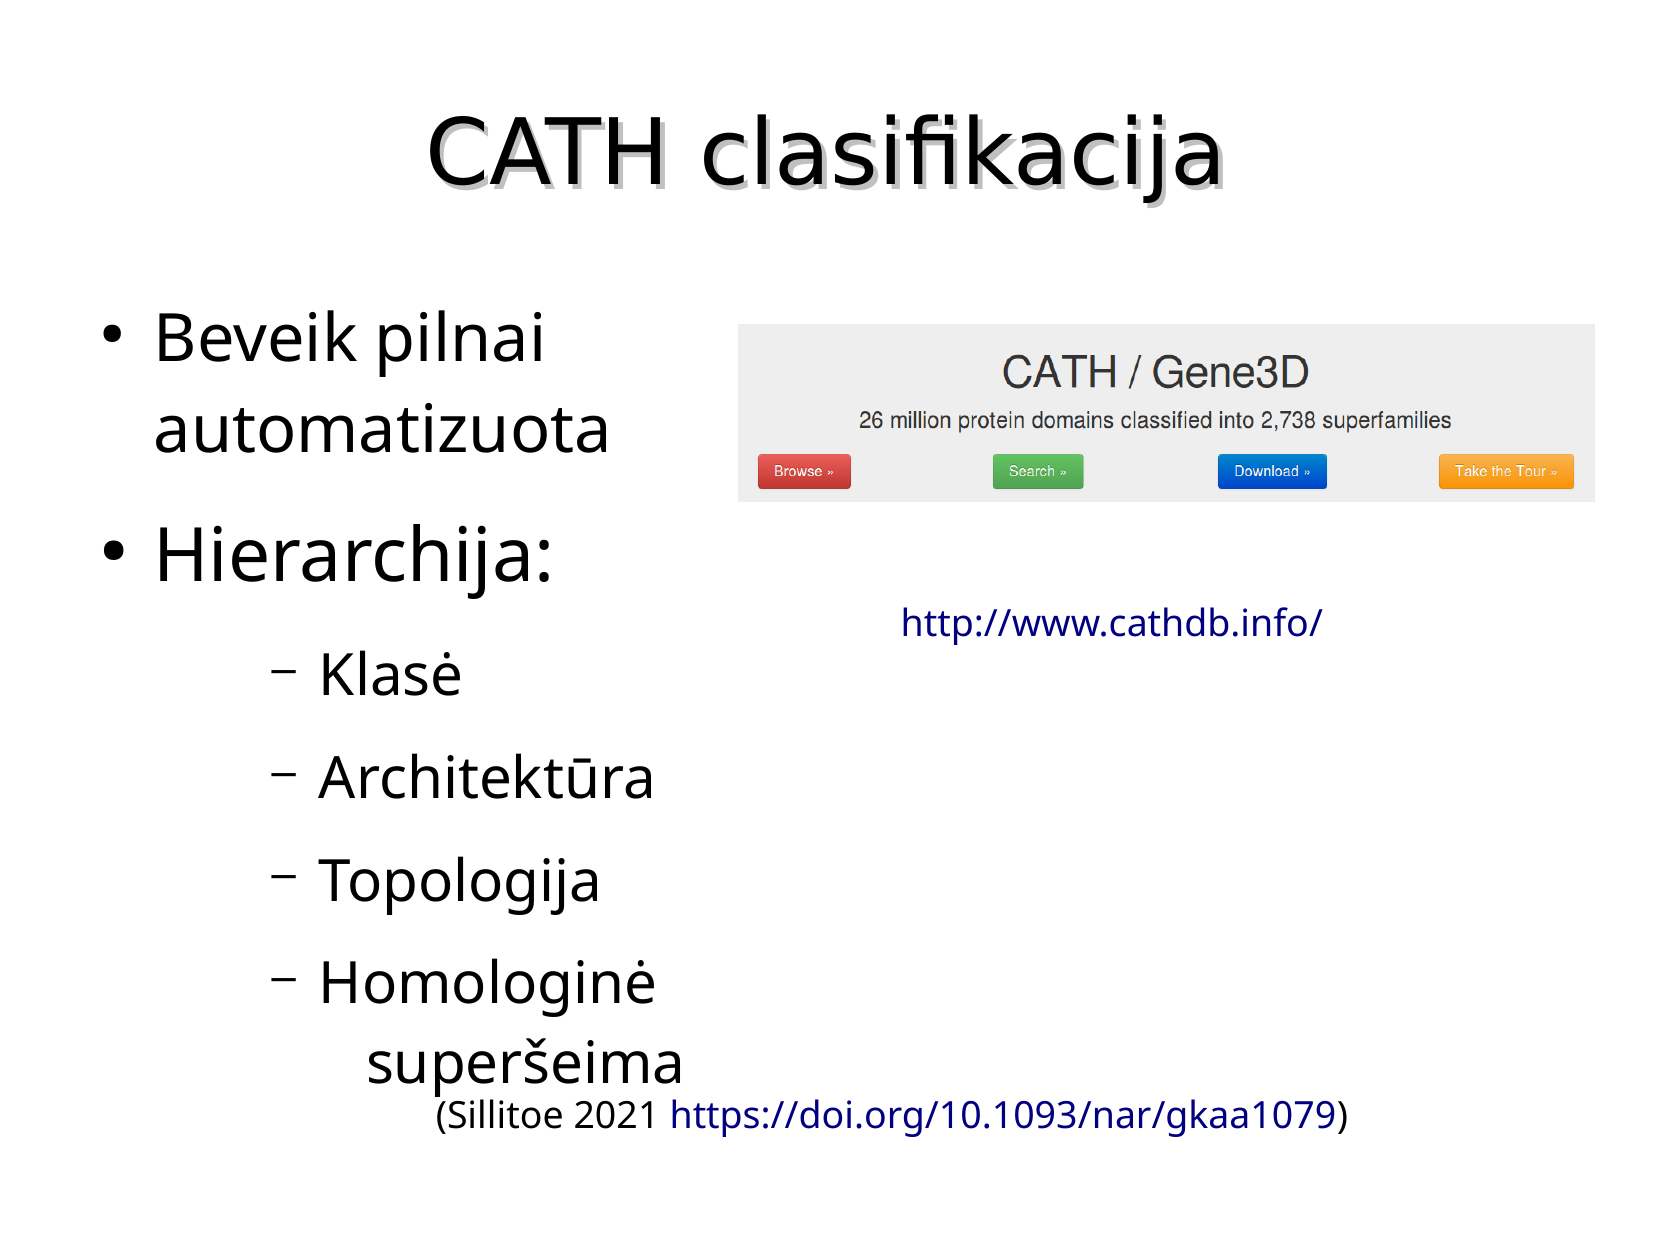

# CATH clasifikacija
Beveik pilnai automatizuota
Hierarchija:
Klasė
Architektūra
Topologija
Homologinė superšeima
http://www.cathdb.info/
(Sillitoe 2021 https://doi.org/10.1093/nar/gkaa1079)